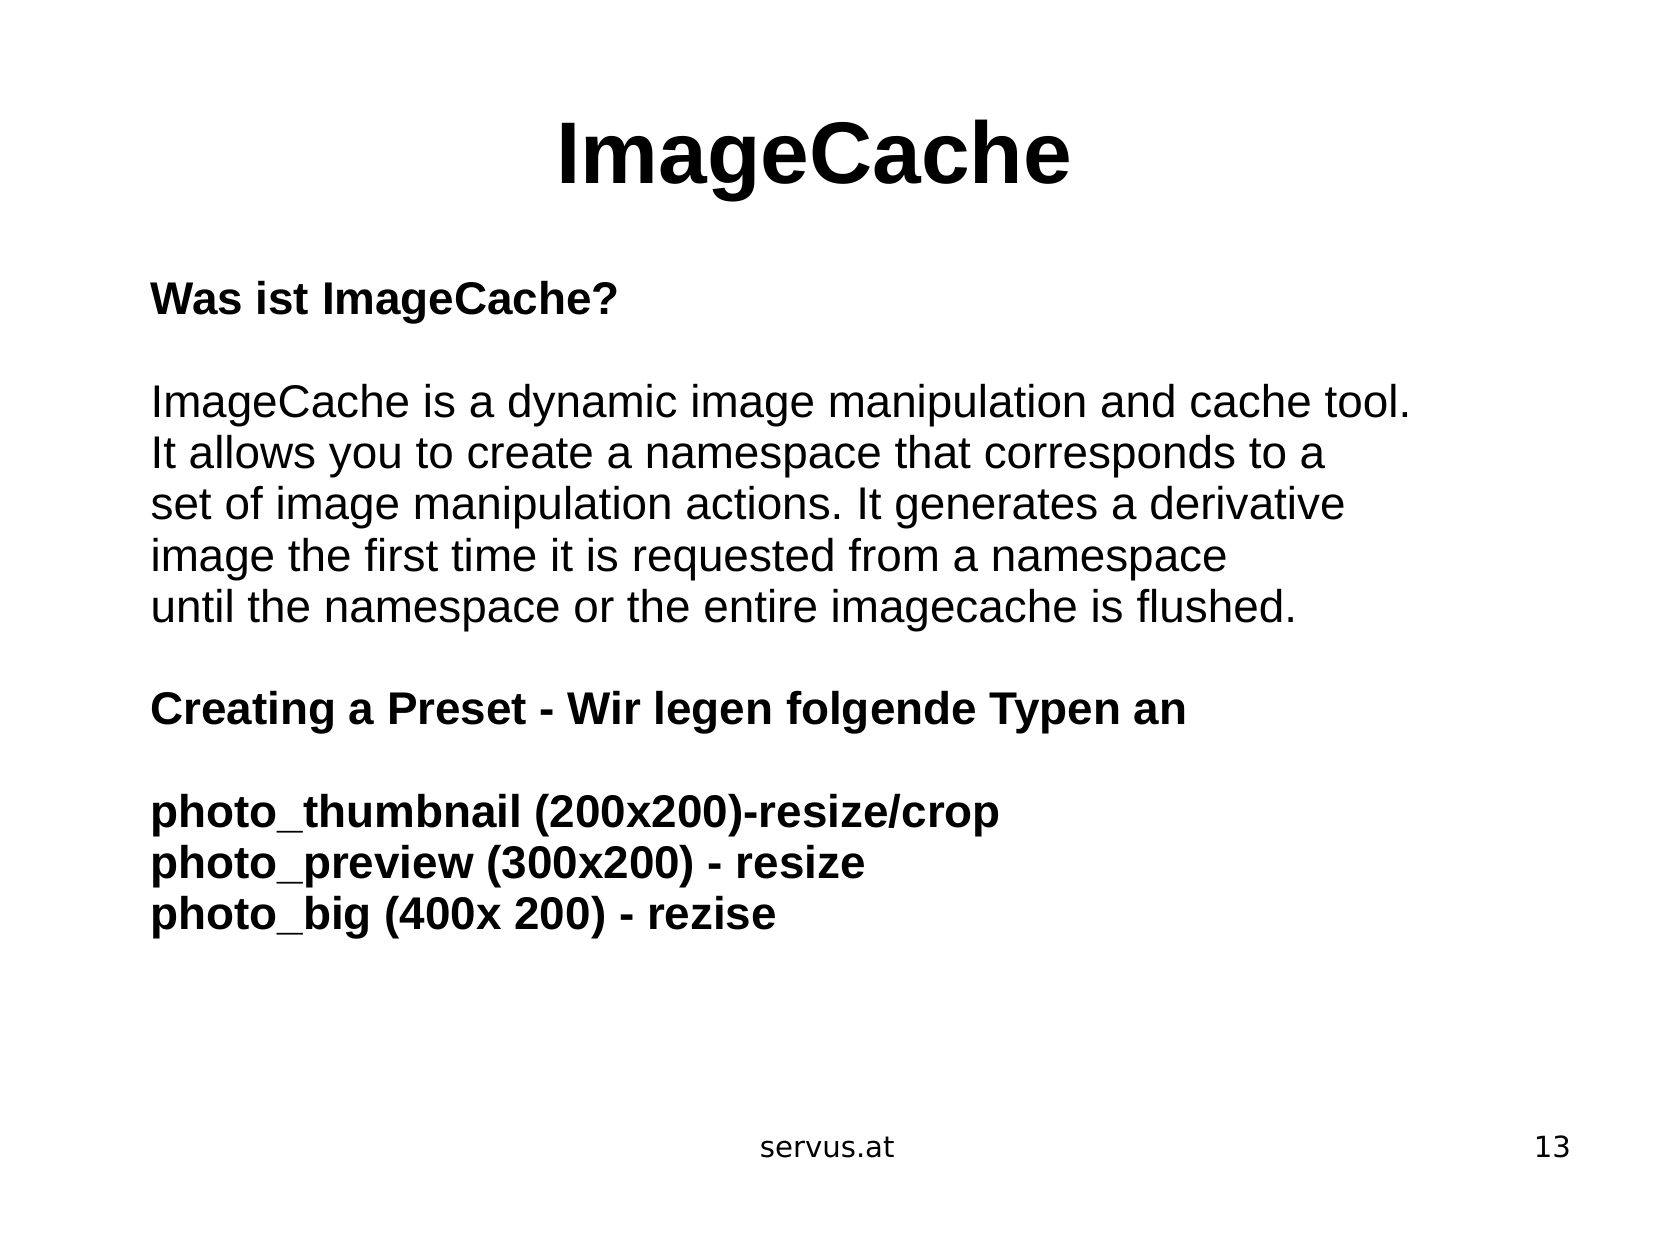

# ImageCache
Was ist ImageCache?
ImageCache is a dynamic image manipulation and cache tool.
It allows you to create a namespace that corresponds to a
set of image manipulation actions. It generates a derivative
image the first time it is requested from a namespace
until the namespace or the entire imagecache is flushed.
Creating a Preset - Wir legen folgende Typen an
photo_thumbnail (200x200)-resize/crop
photo_preview (300x200) - resize
photo_big (400x 200) - rezise
servus.at
13